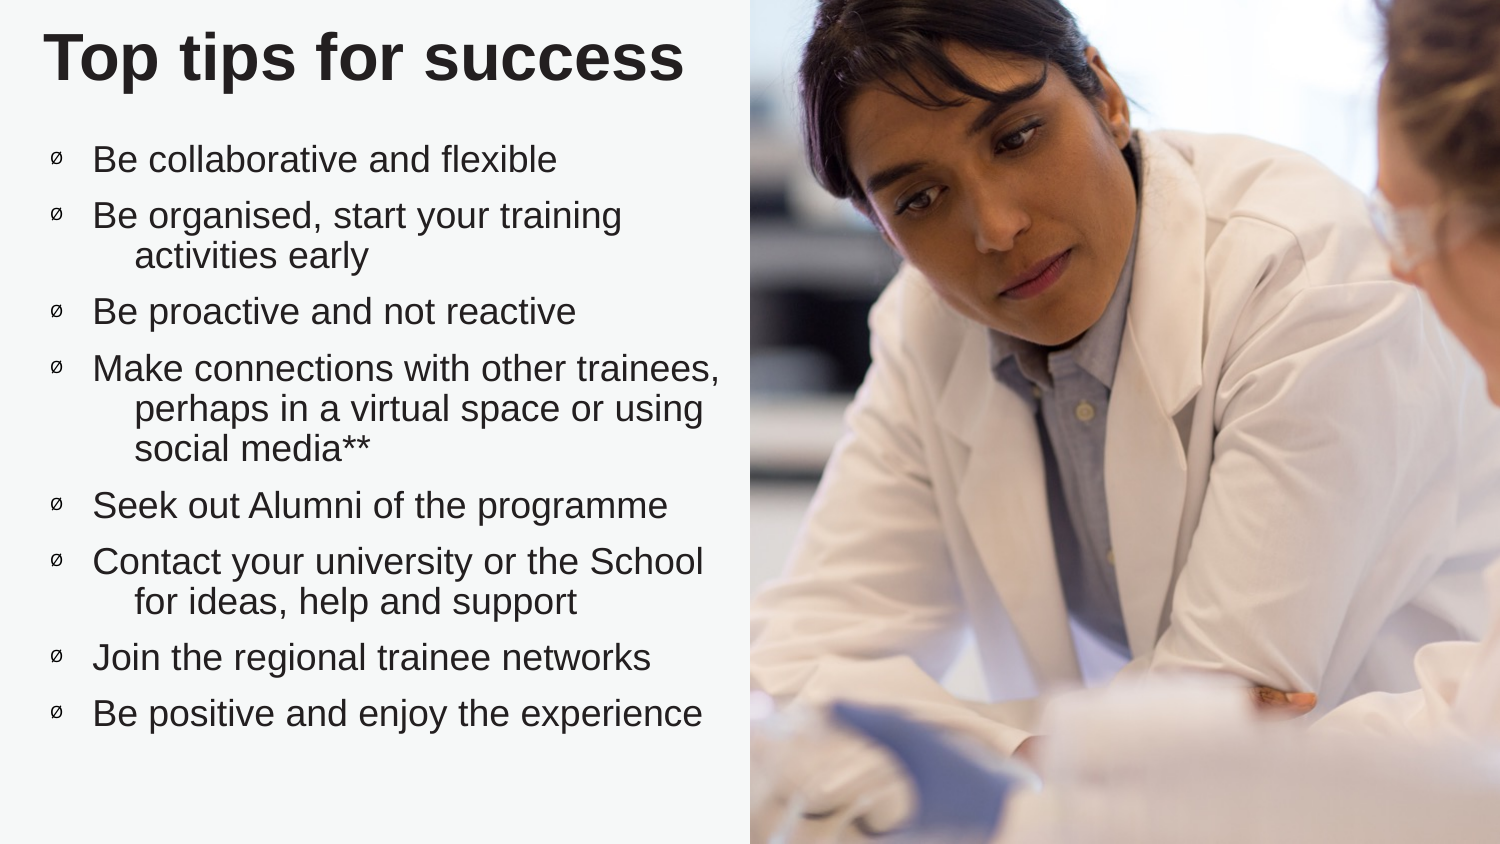

# Top tips for success
Be collaborative and flexible
Be organised, start your training activities early
Be proactive and not reactive
Make connections with other trainees, perhaps in a virtual space or using social media**
Seek out Alumni of the programme
Contact your university or the School for ideas, help and support
Join the regional trainee networks
Be positive and enjoy the experience